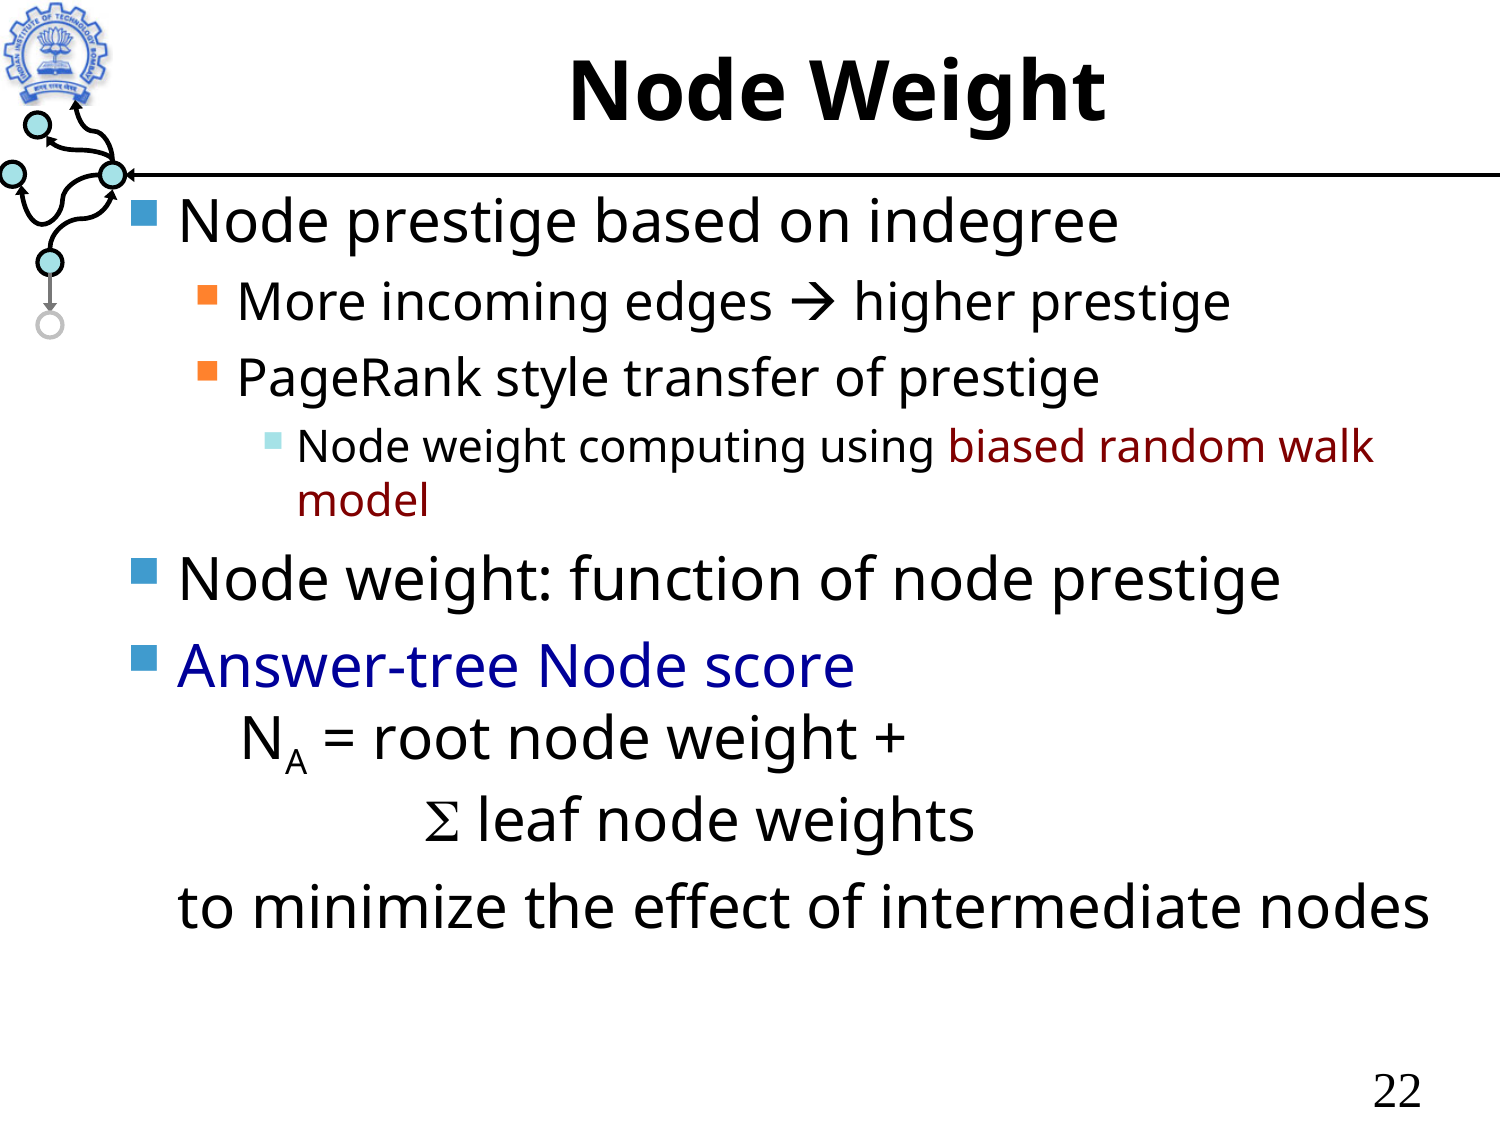

# Node Weight
Node prestige based on indegree
More incoming edges  higher prestige
PageRank style transfer of prestige
Node weight computing using biased random walk model
Node weight: function of node prestige
Answer-tree Node score
 NA = root node weight +
  leaf node weights
to minimize the effect of intermediate nodes
22